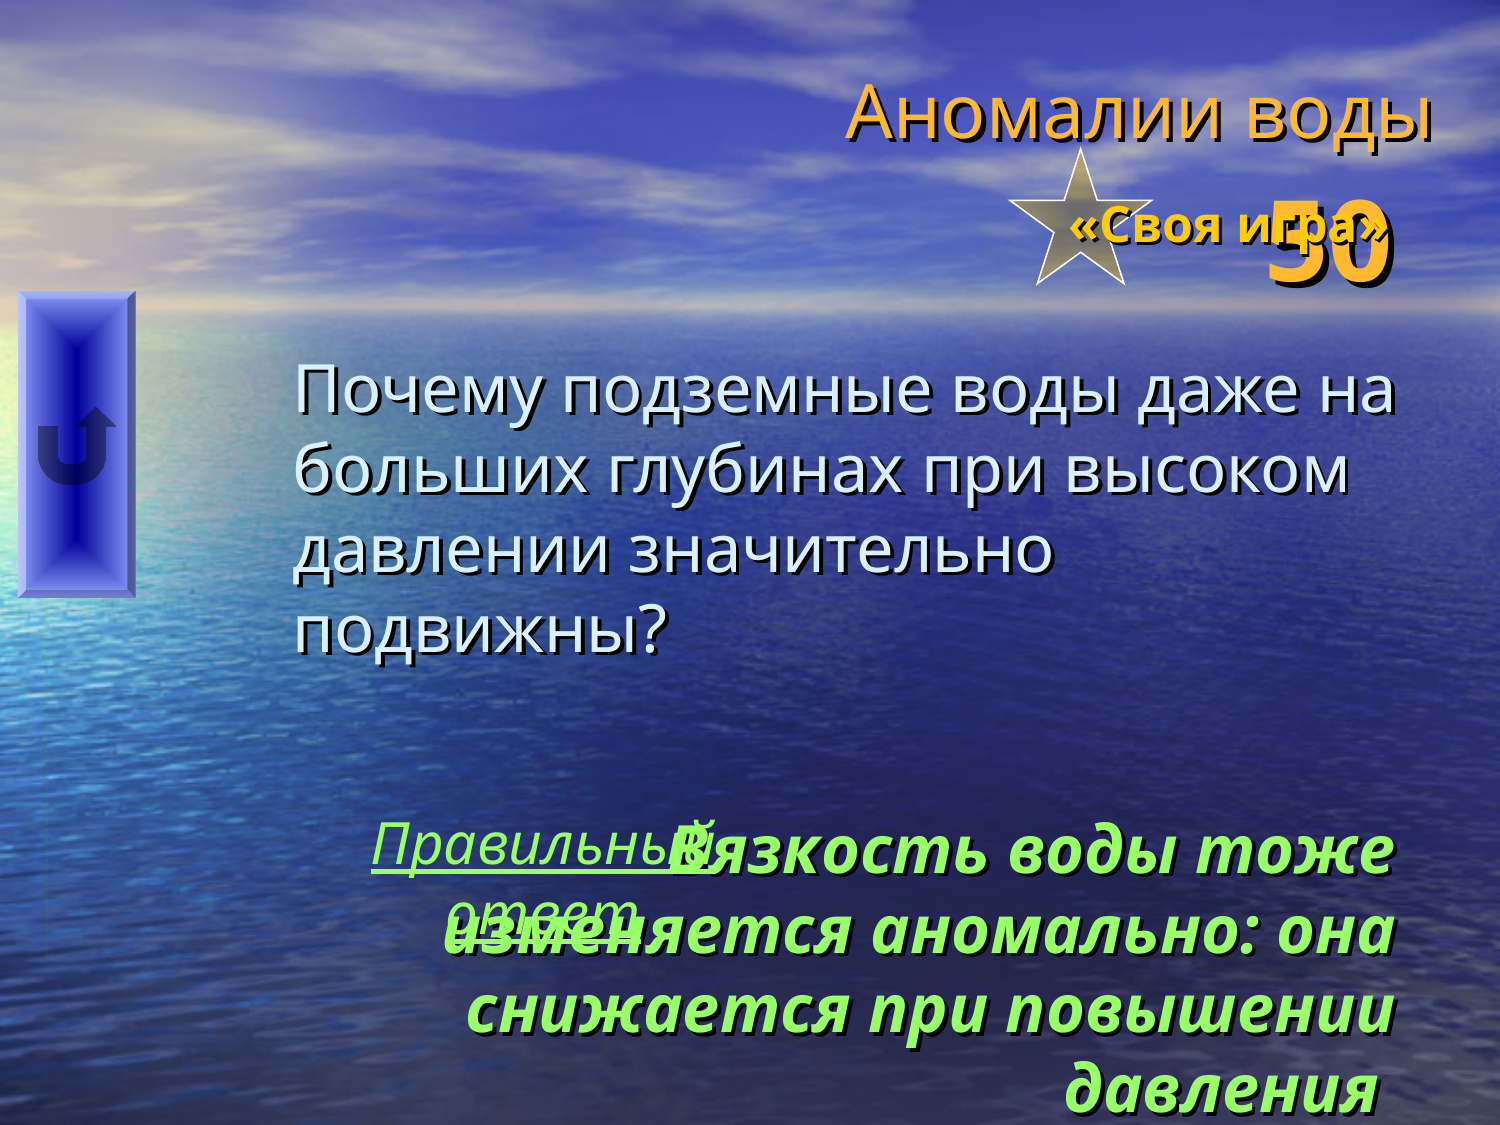

# Аномалии воды
«Своя игра»
50
Почему подземные воды даже на больших глубинах при высоком давлении значительно подвижны?
Вязкость воды тоже изменяется аномально: она снижается при повышении давления
Правильный ответ